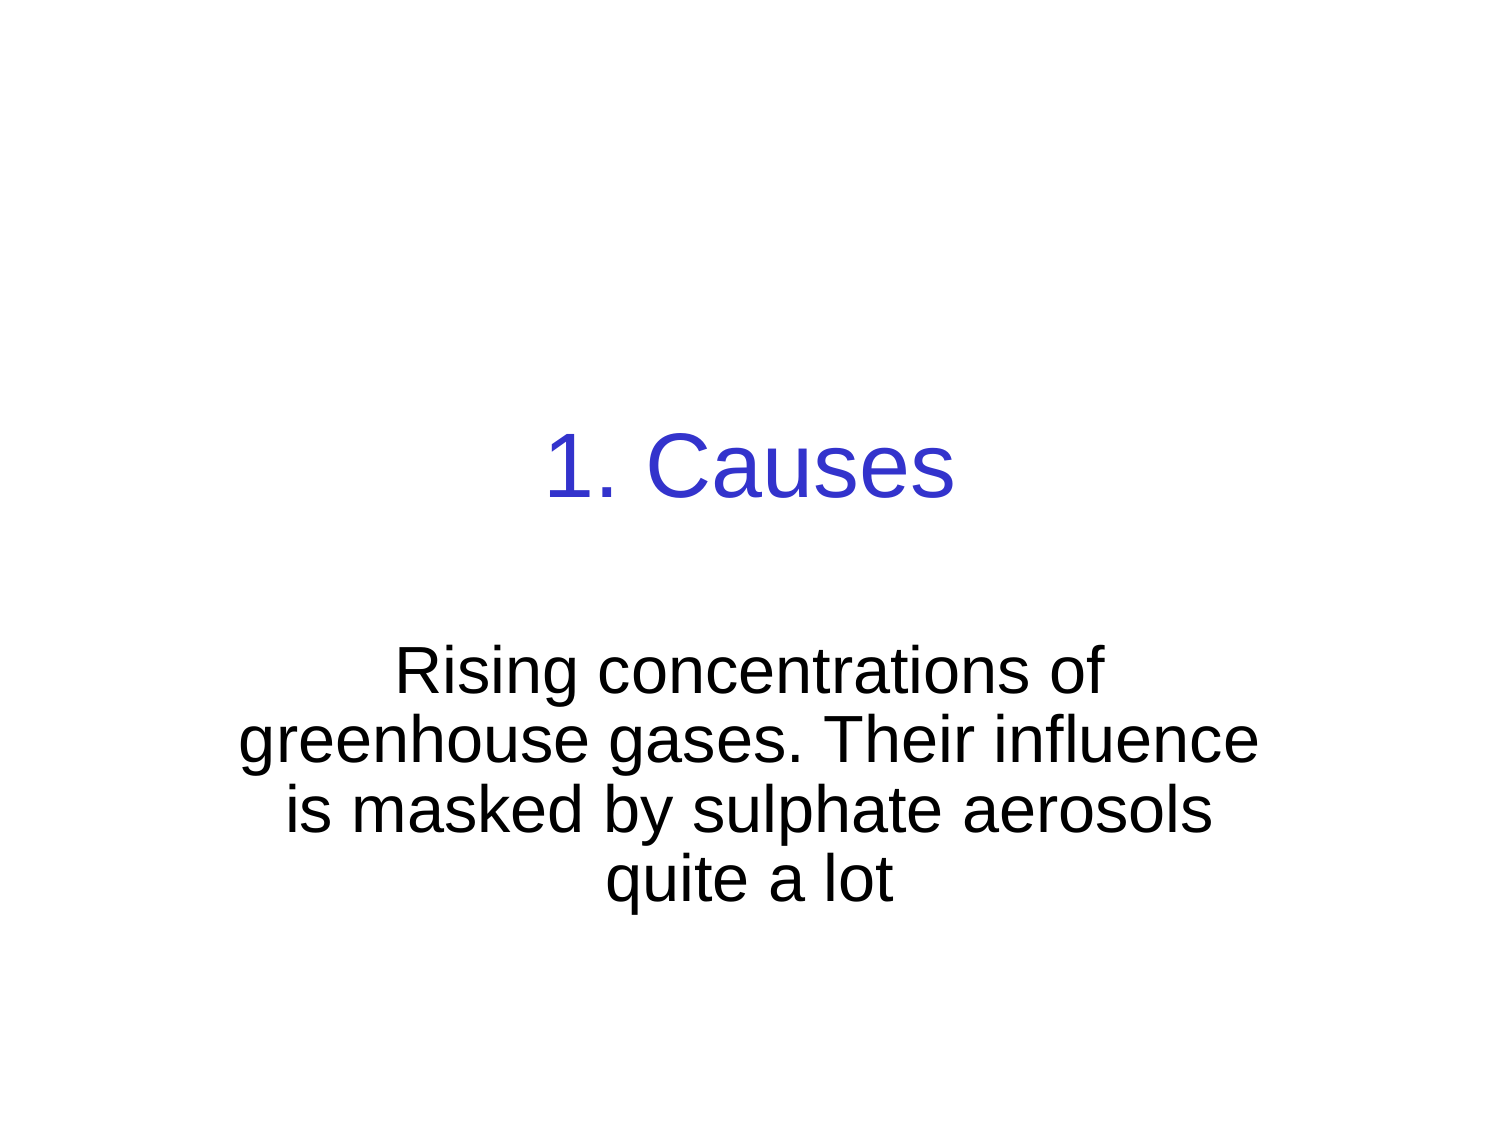

# 1. Causes
Rising concentrations of greenhouse gases. Their influence is masked by sulphate aerosols quite a lot